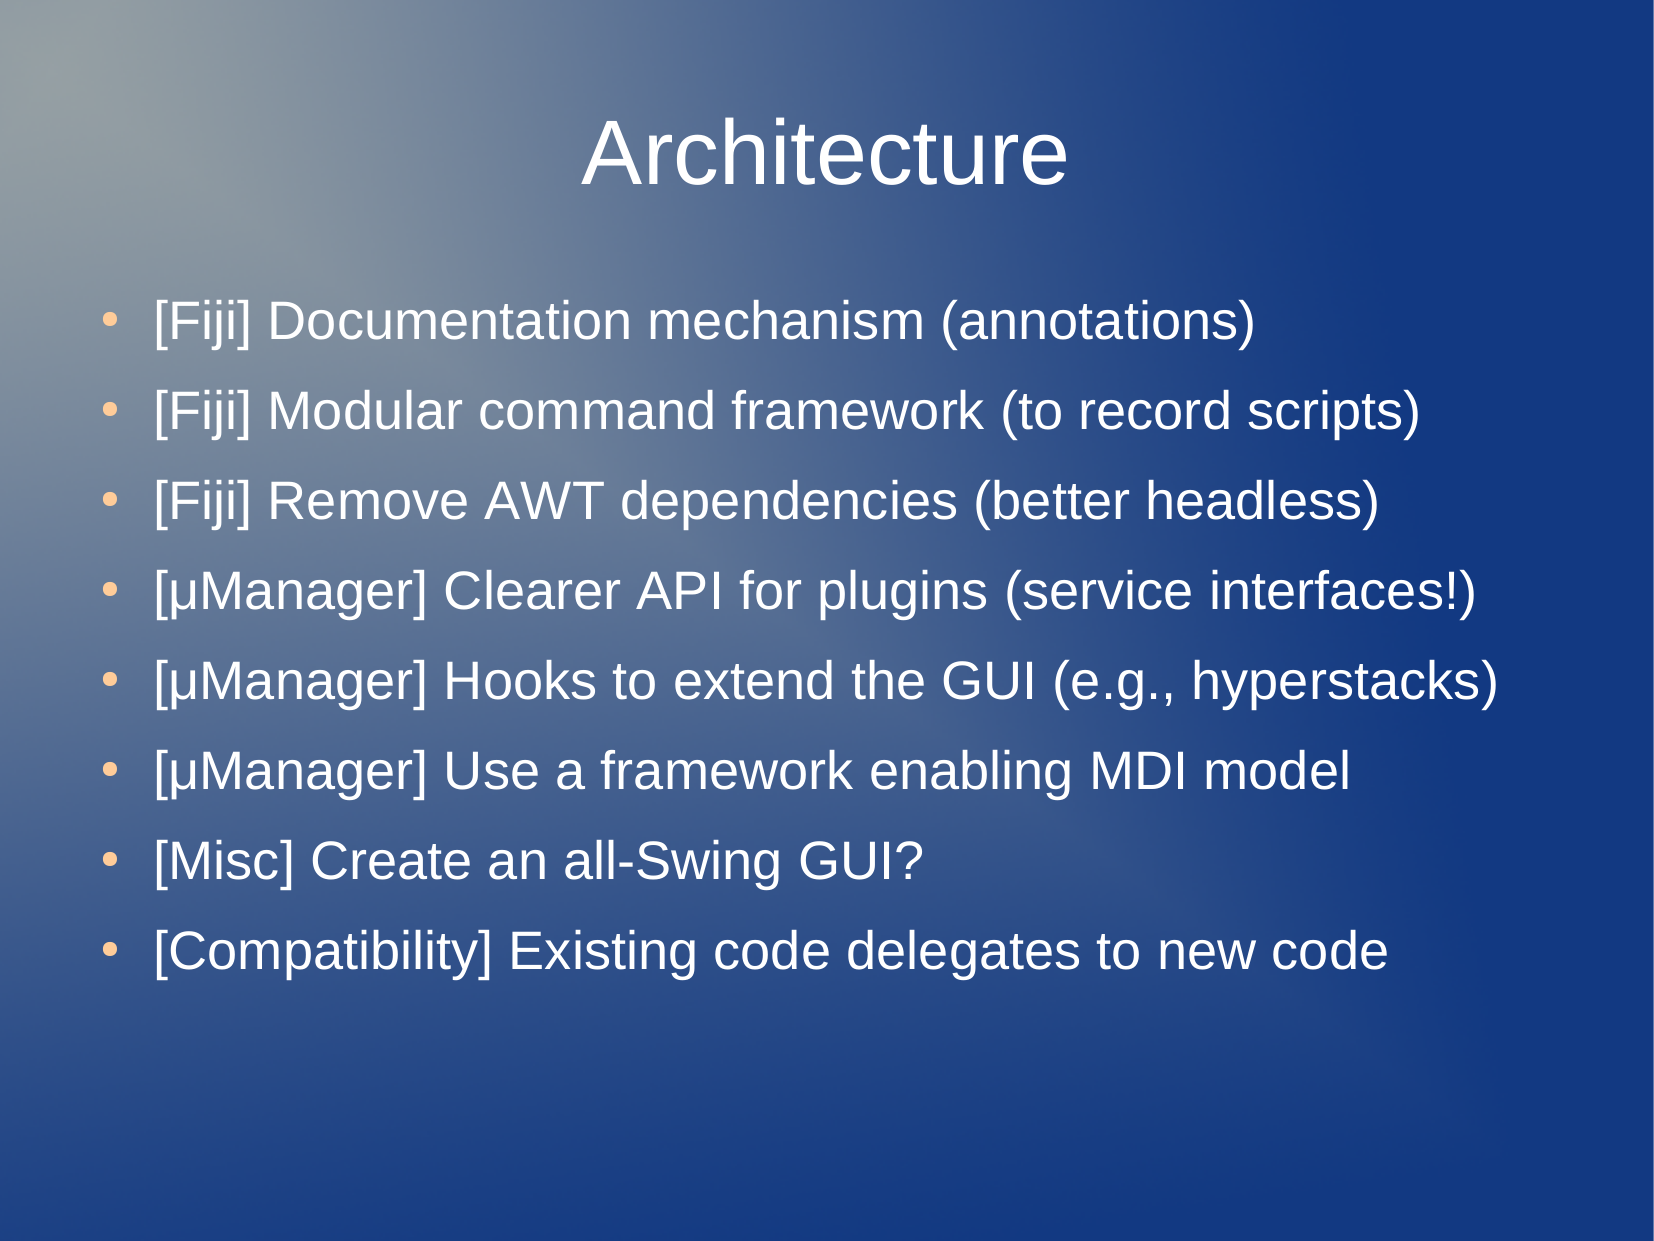

# Architecture
[Fiji] Documentation mechanism (annotations)
[Fiji] Modular command framework (to record scripts)
[Fiji] Remove AWT dependencies (better headless)
[μManager] Clearer API for plugins (service interfaces!)
[μManager] Hooks to extend the GUI (e.g., hyperstacks)
[μManager] Use a framework enabling MDI model
[Misc] Create an all-Swing GUI?
[Compatibility] Existing code delegates to new code